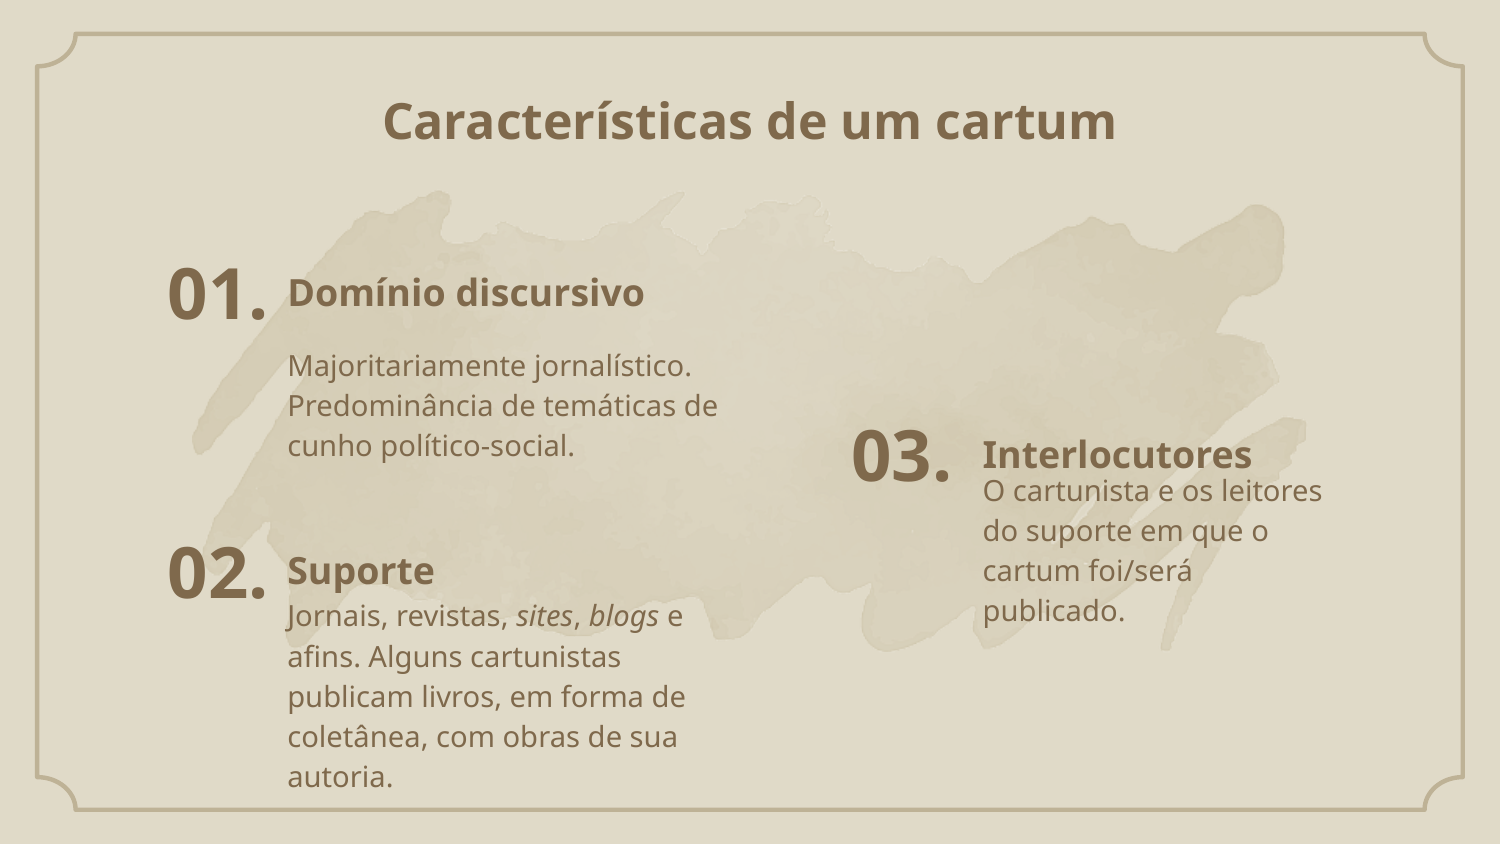

Características de um cartum
01.
Domínio discursivo
# Majoritariamente jornalístico.
Predominância de temáticas de cunho político-social.
03.
Interlocutores
O cartunista e os leitores do suporte em que o cartum foi/será publicado.
02.
Suporte
Jornais, revistas, sites, blogs e afins. Alguns cartunistas publicam livros, em forma de coletânea, com obras de sua autoria.